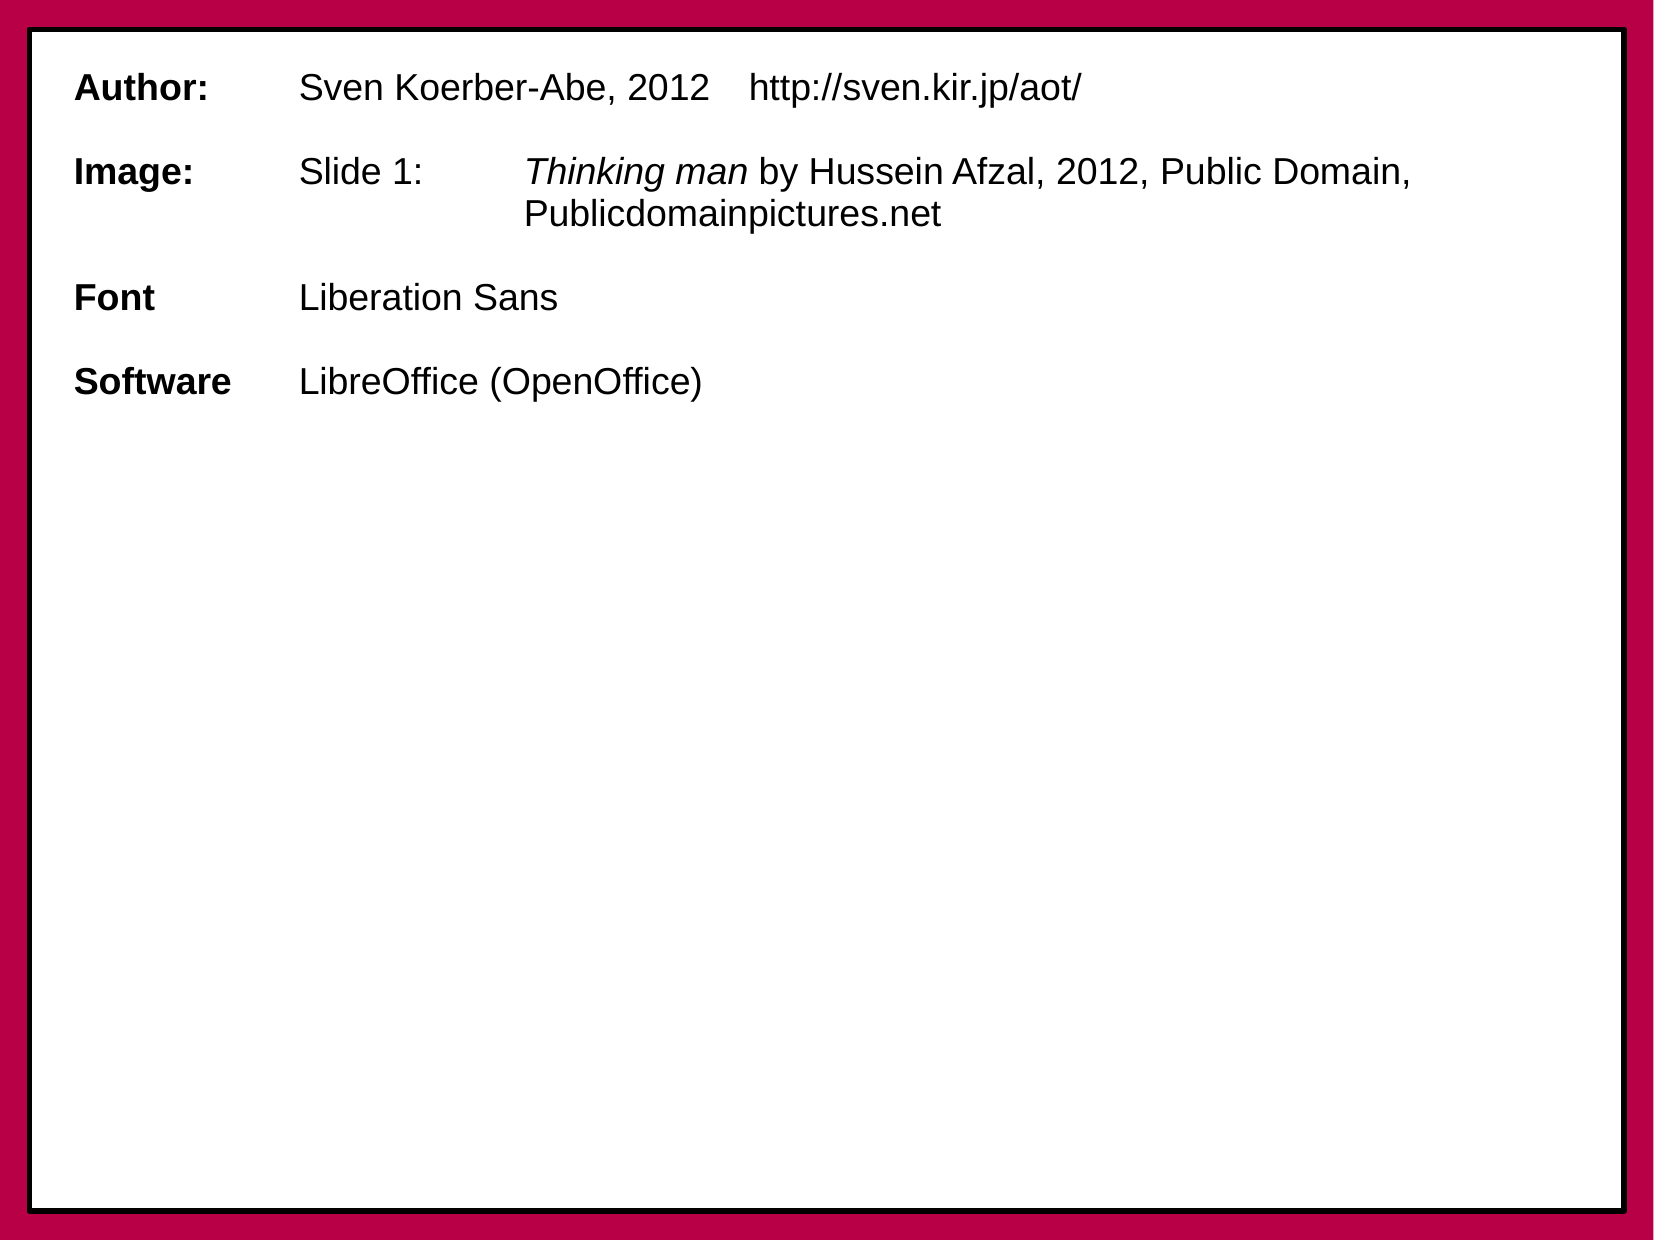

Author:		Sven Koerber-Abe, 2012	http://sven.kir.jp/aot/
Image:		Slide 1:		Thinking man by Hussein Afzal, 2012, Public Domain,
						Publicdomainpictures.net
Font		Liberation Sans
Software	LibreOffice (OpenOffice)